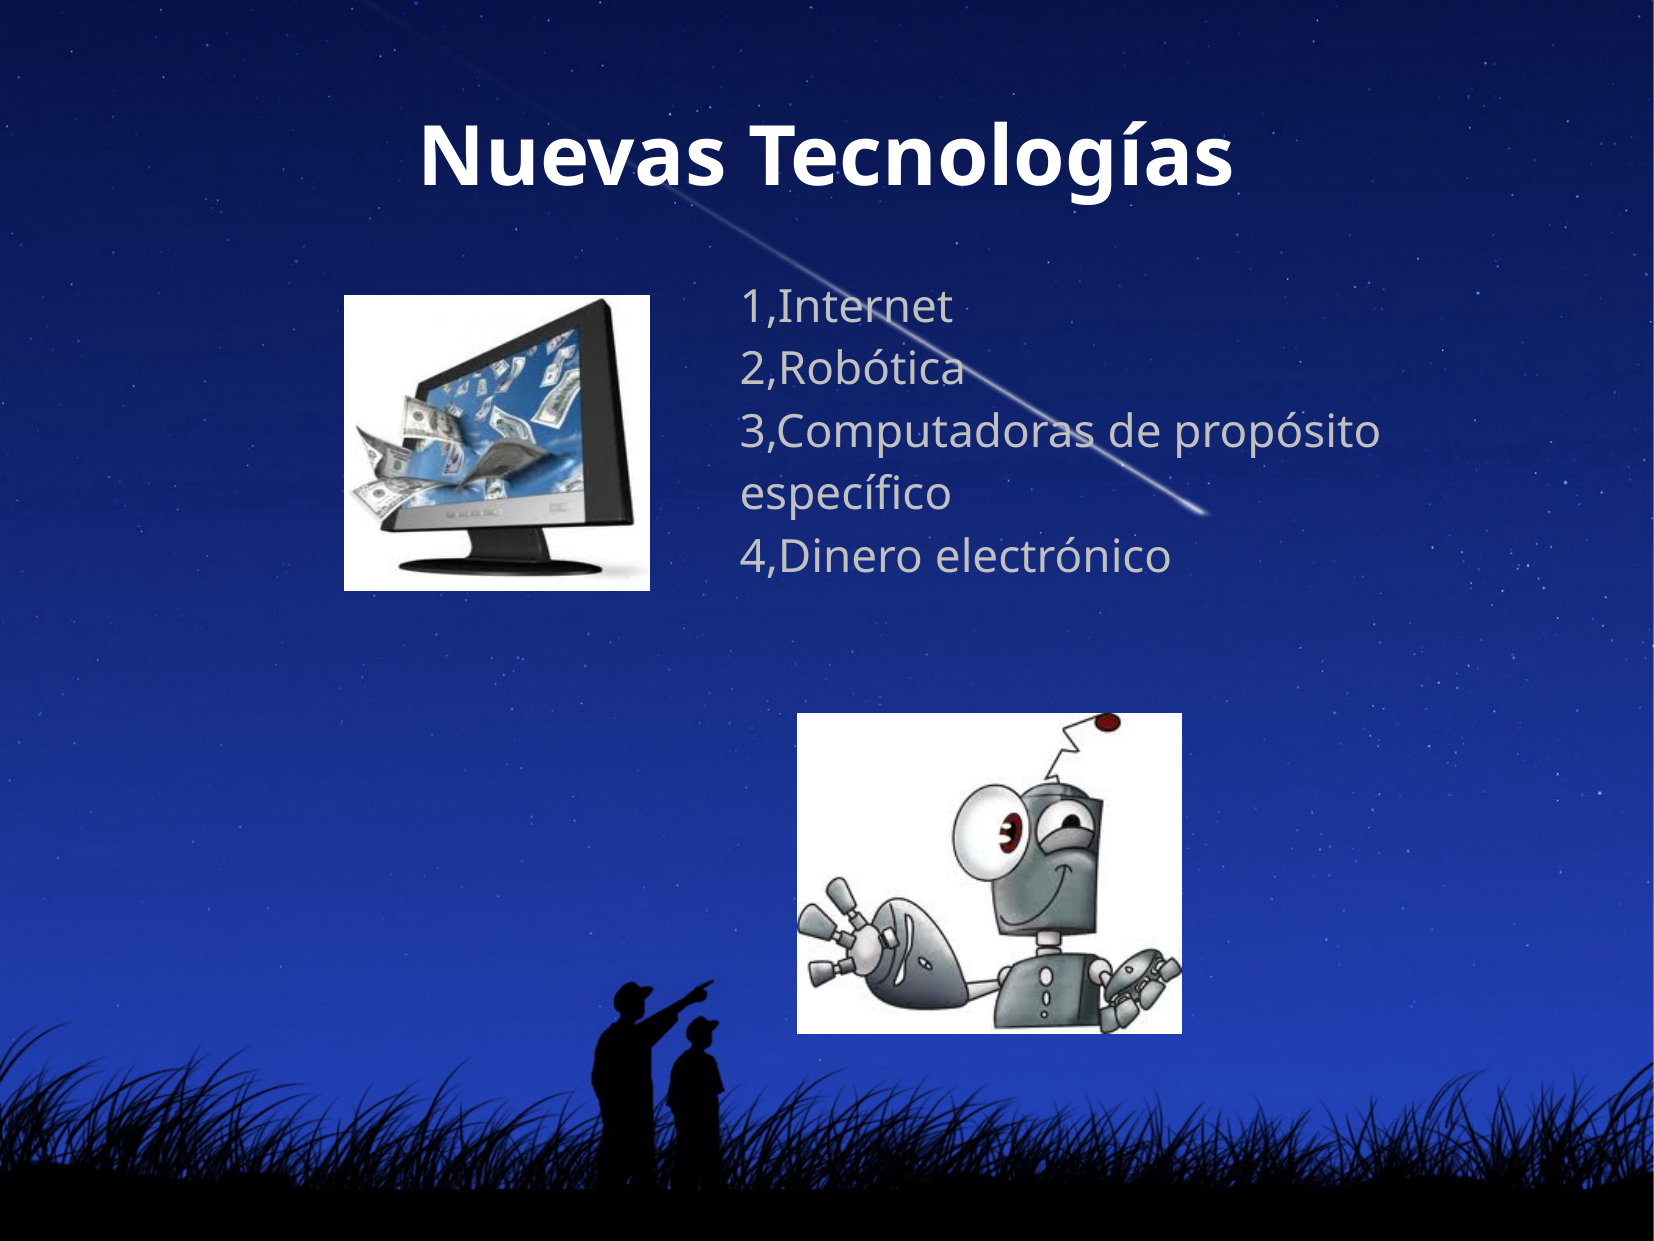

# Nuevas Tecnologías
1,Internet
2,Robótica
3,Computadoras de propósito específico
4,Dinero electrónico